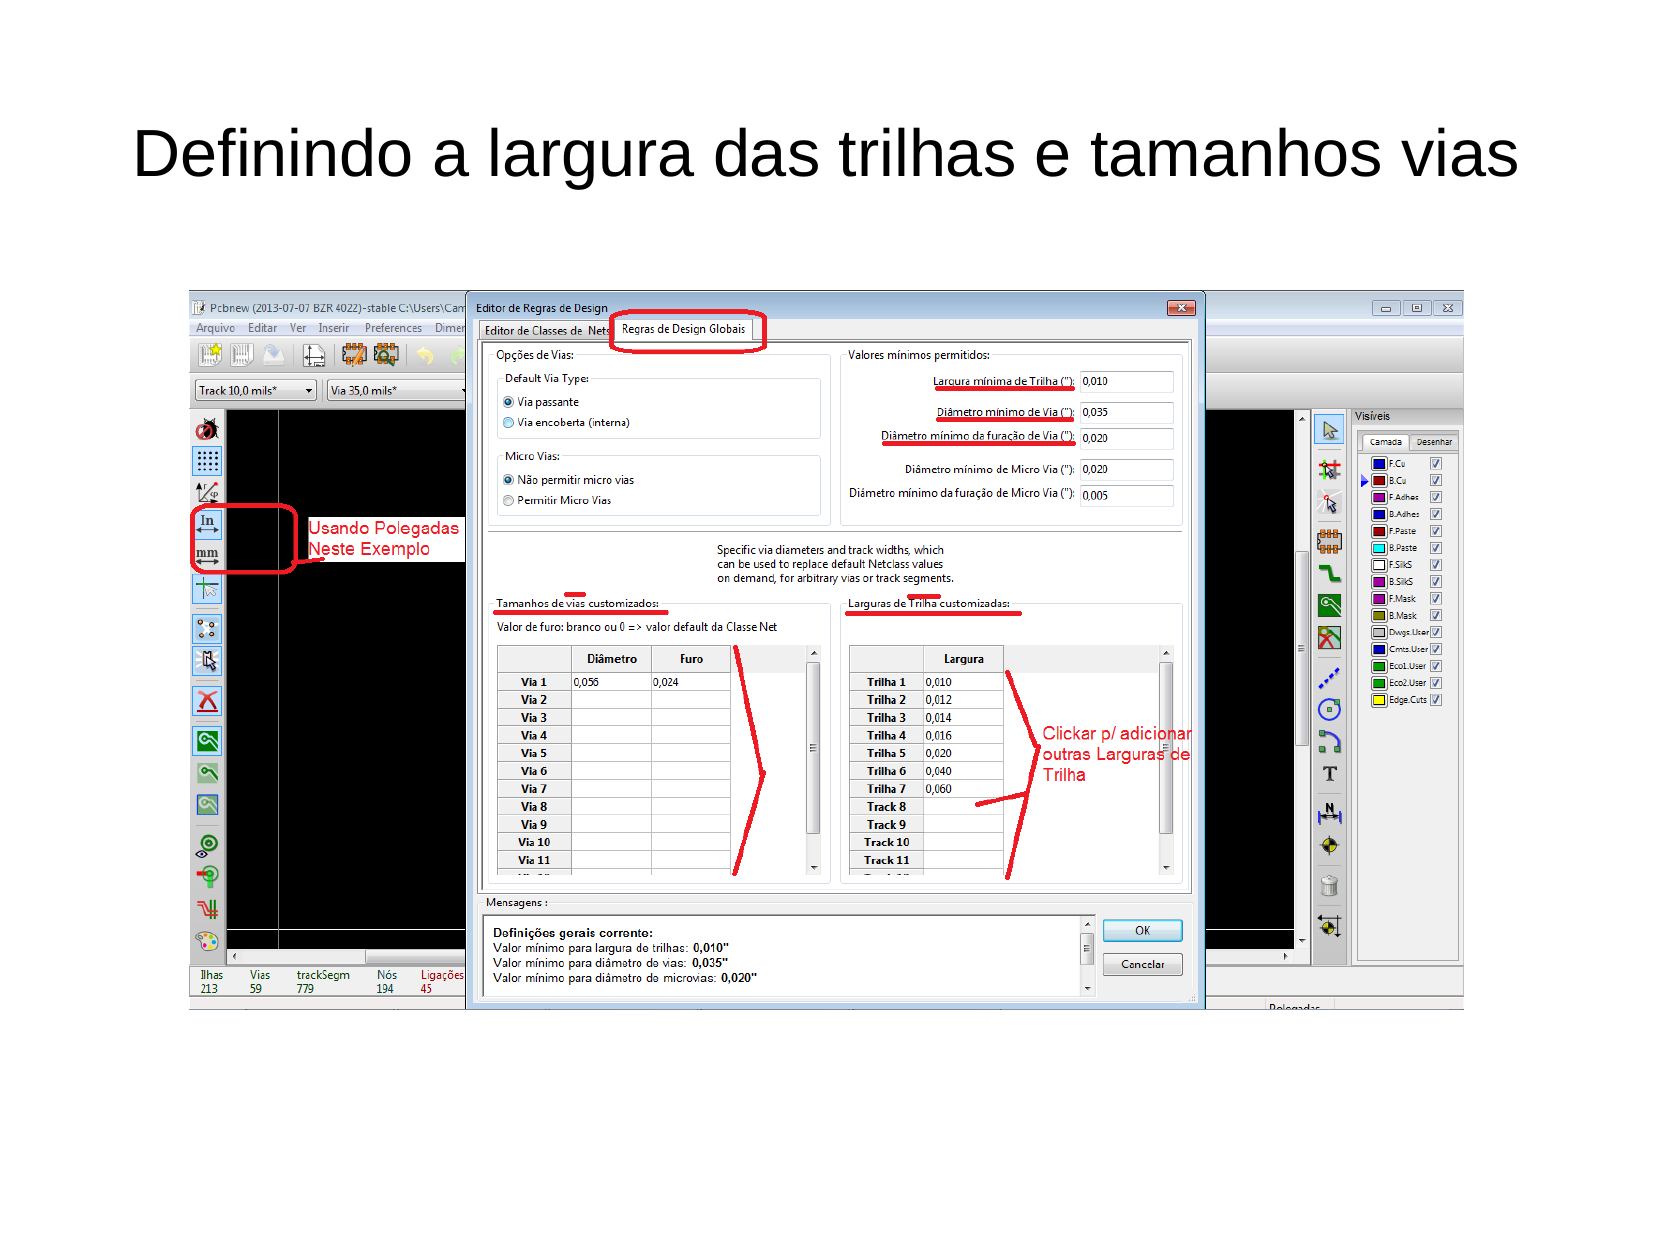

# Definindo a largura das trilhas e tamanhos vias